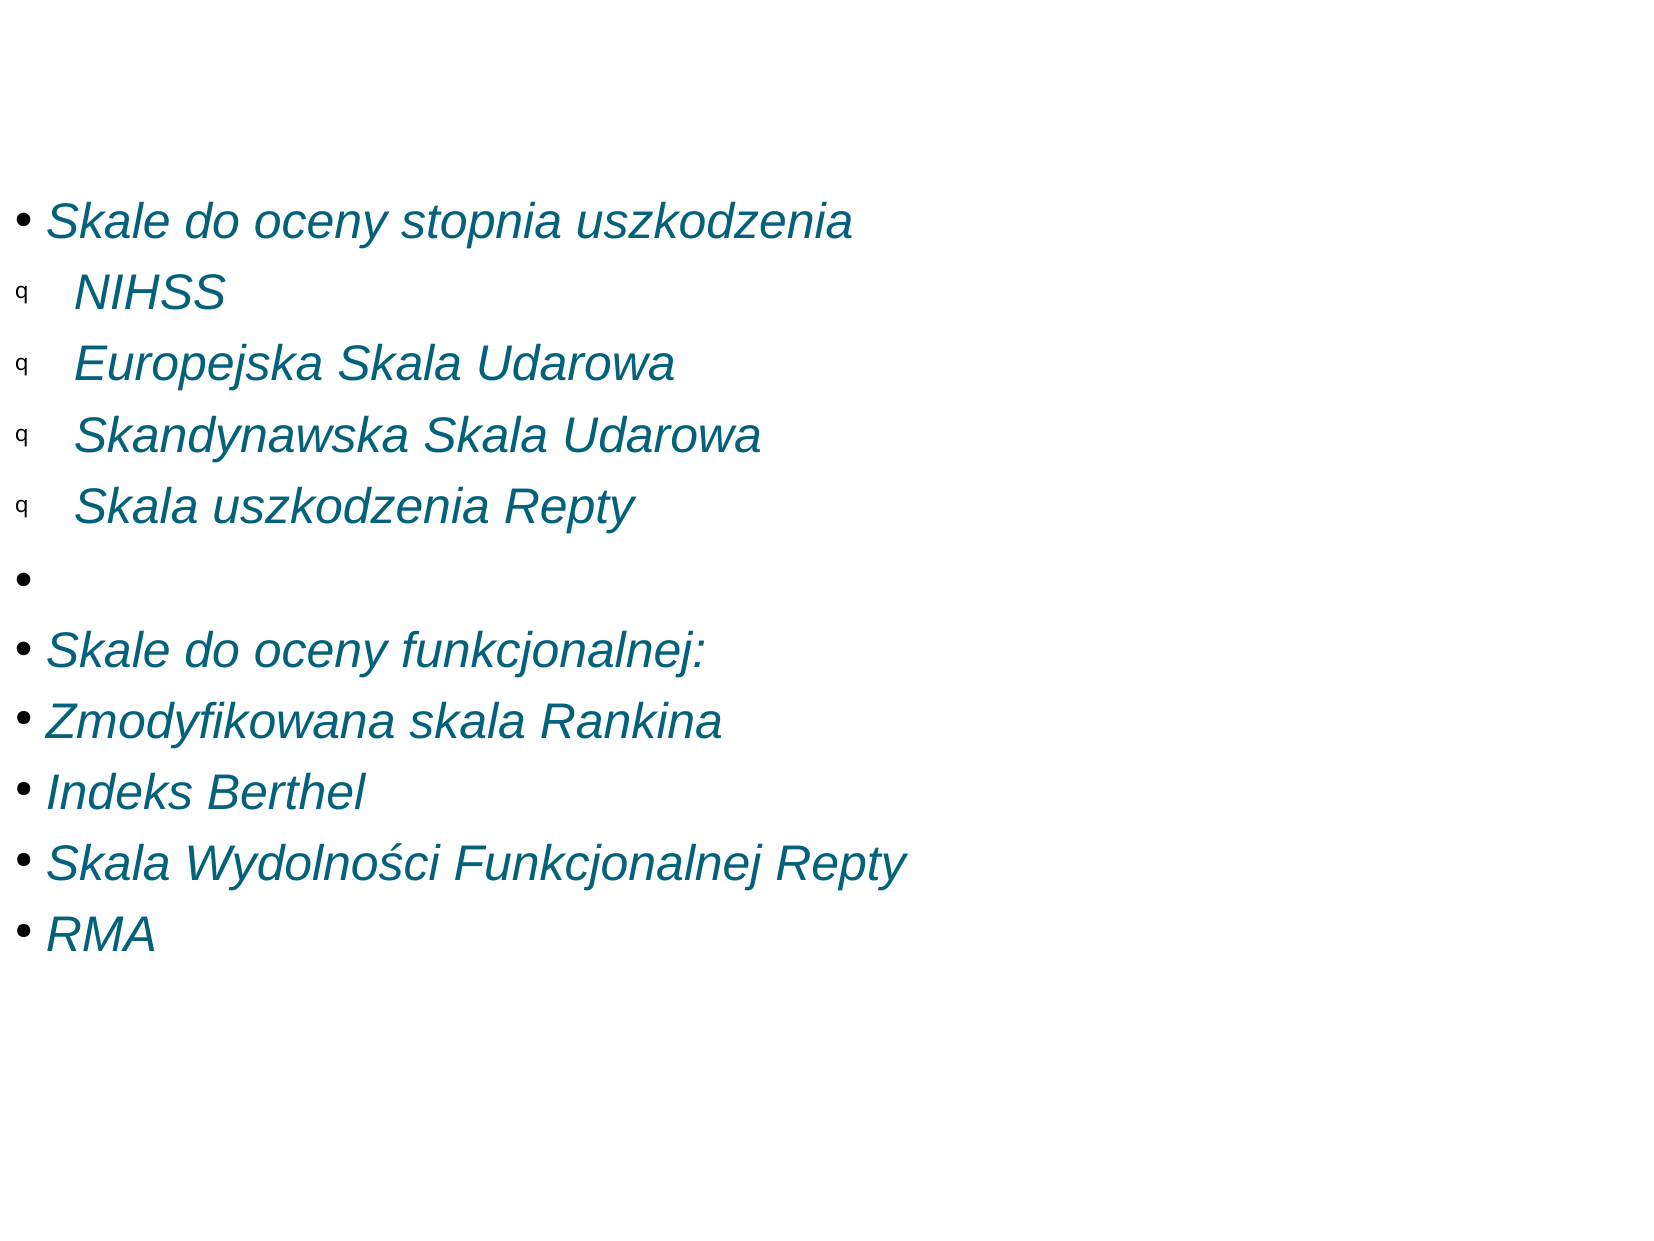

# Skale do oceny stopnia uszkodzenia
 NIHSS
 Europejska Skala Udarowa
 Skandynawska Skala Udarowa
 Skala uszkodzenia Repty
Skale do oceny funkcjonalnej:
Zmodyfikowana skala Rankina
Indeks Berthel
Skala Wydolności Funkcjonalnej Repty
RMA